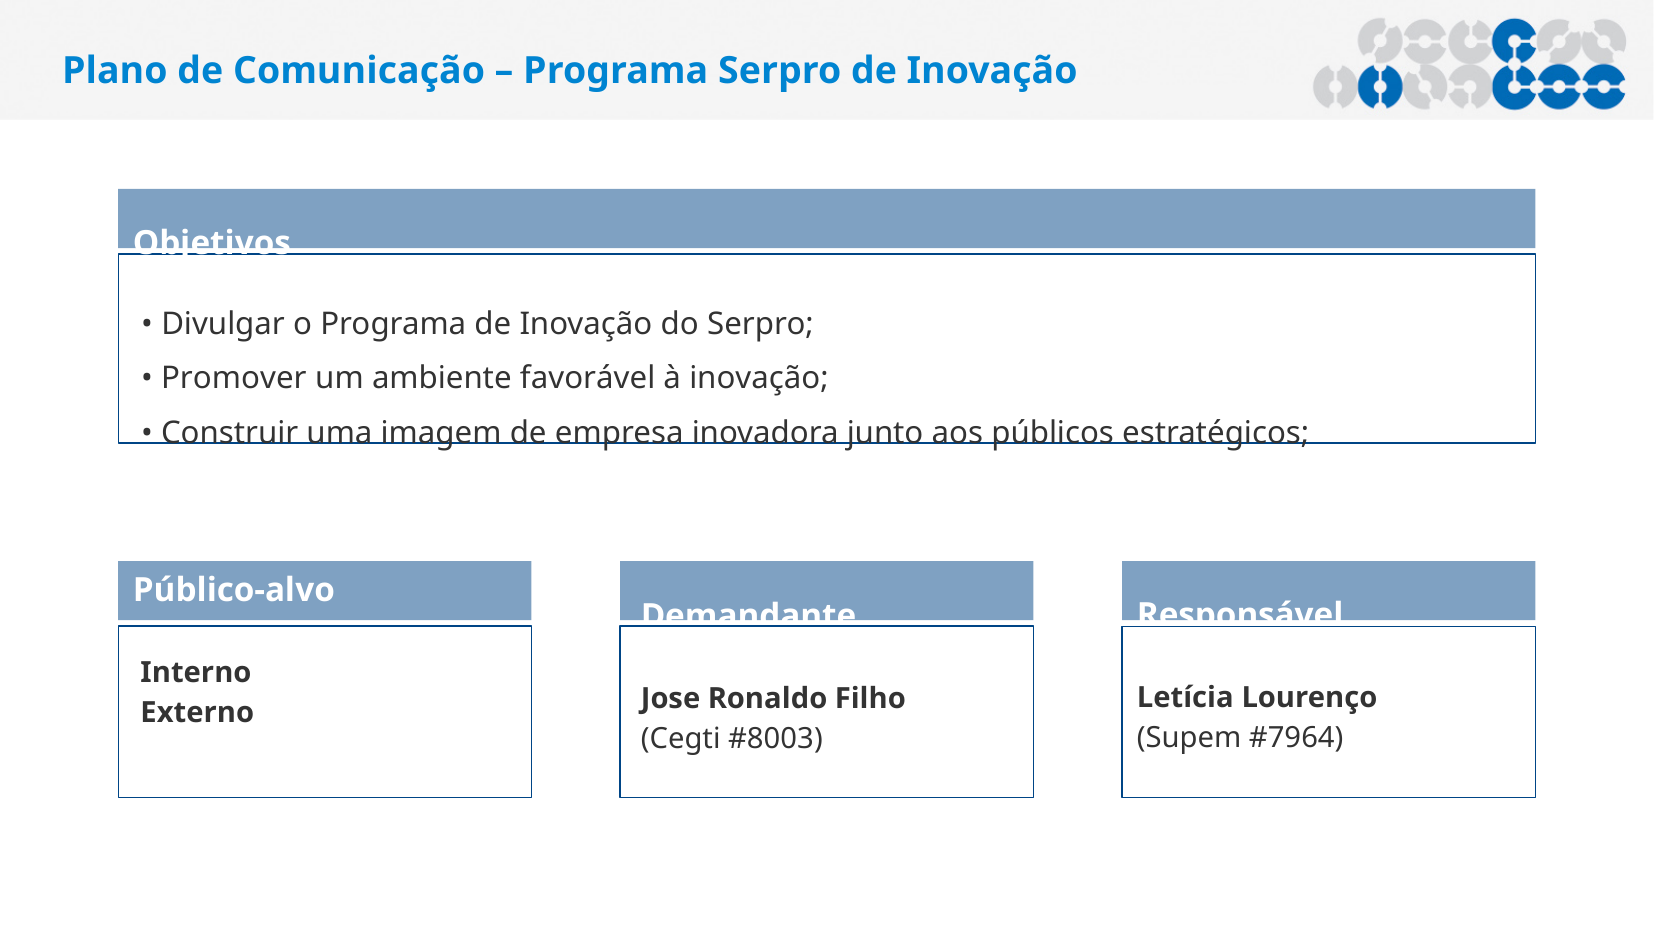

Plano de Comunicação – Programa Serpro de Inovação
Objetivos
 • Divulgar o Programa de Inovação do Serpro;
 • Promover um ambiente favorável à inovação;
 • Construir uma imagem de empresa inovadora junto aos públicos estratégicos;
Público-alvo
 Interno
 Externo
Responsável
Letícia Lourenço
(Supem #7964)
Demandante
Jose Ronaldo Filho
(Cegti #8003)